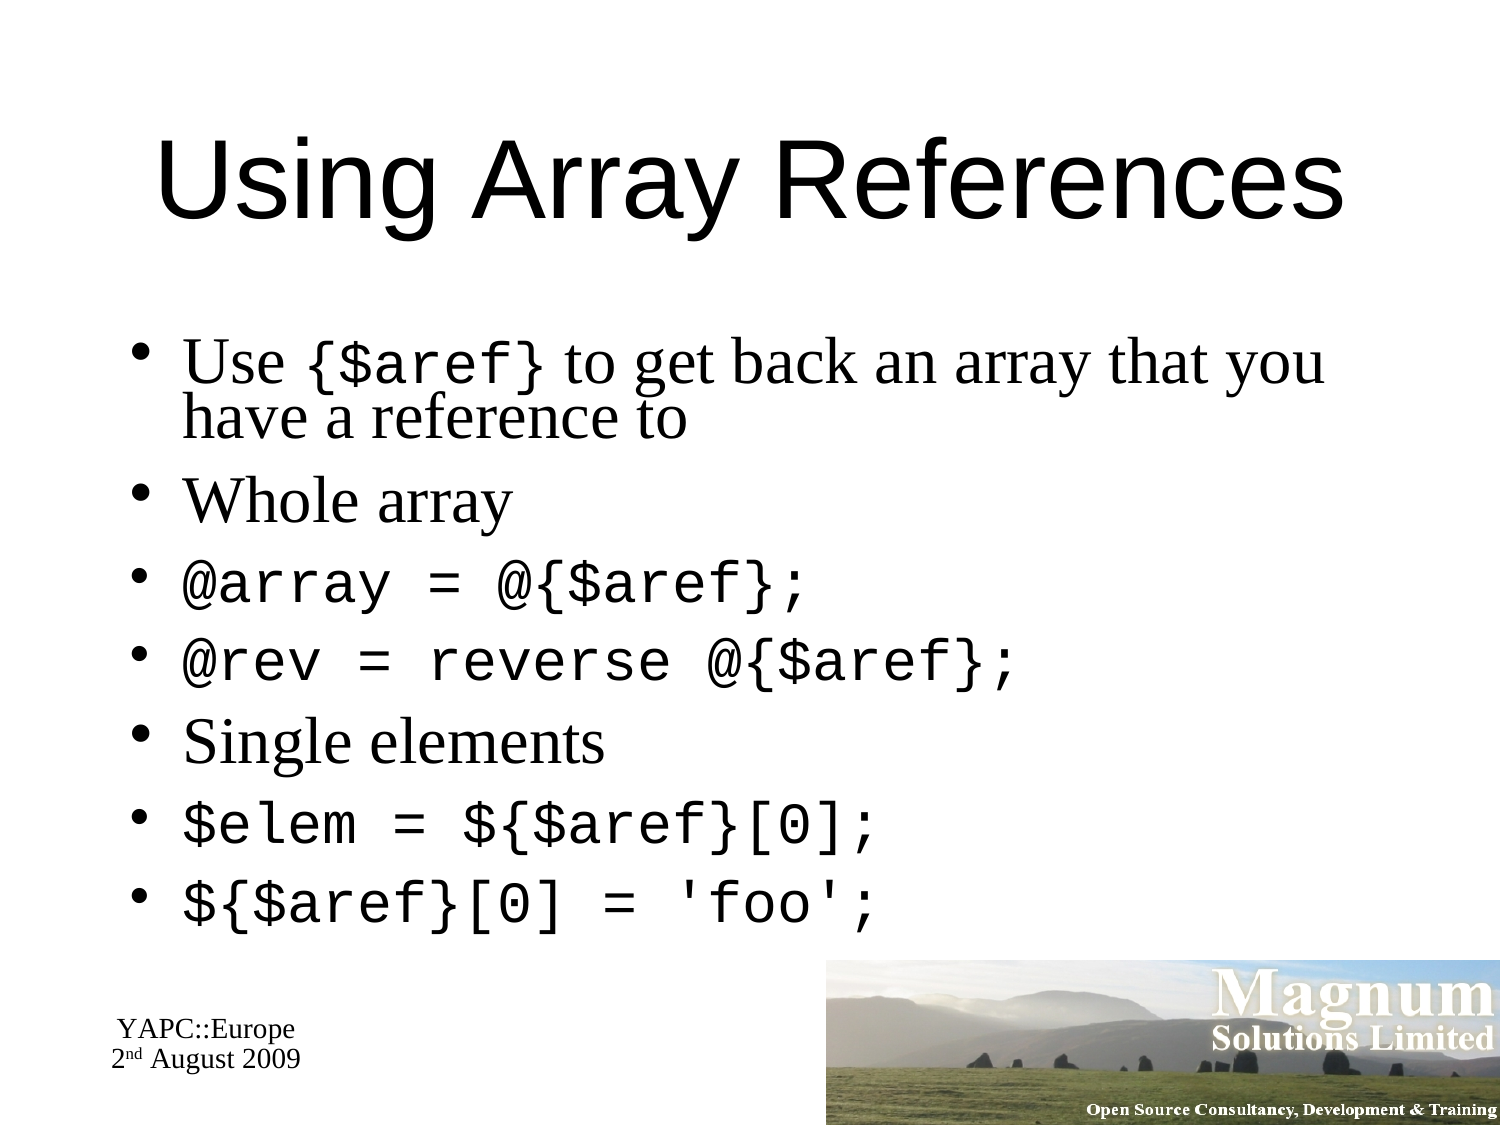

# Using Array References
Use {$aref} to get back an array that you have a reference to
Whole array
@array = @{$aref};
@rev = reverse @{$aref};
Single elements
$elem = ${$aref}[0];
${$aref}[0] = 'foo';